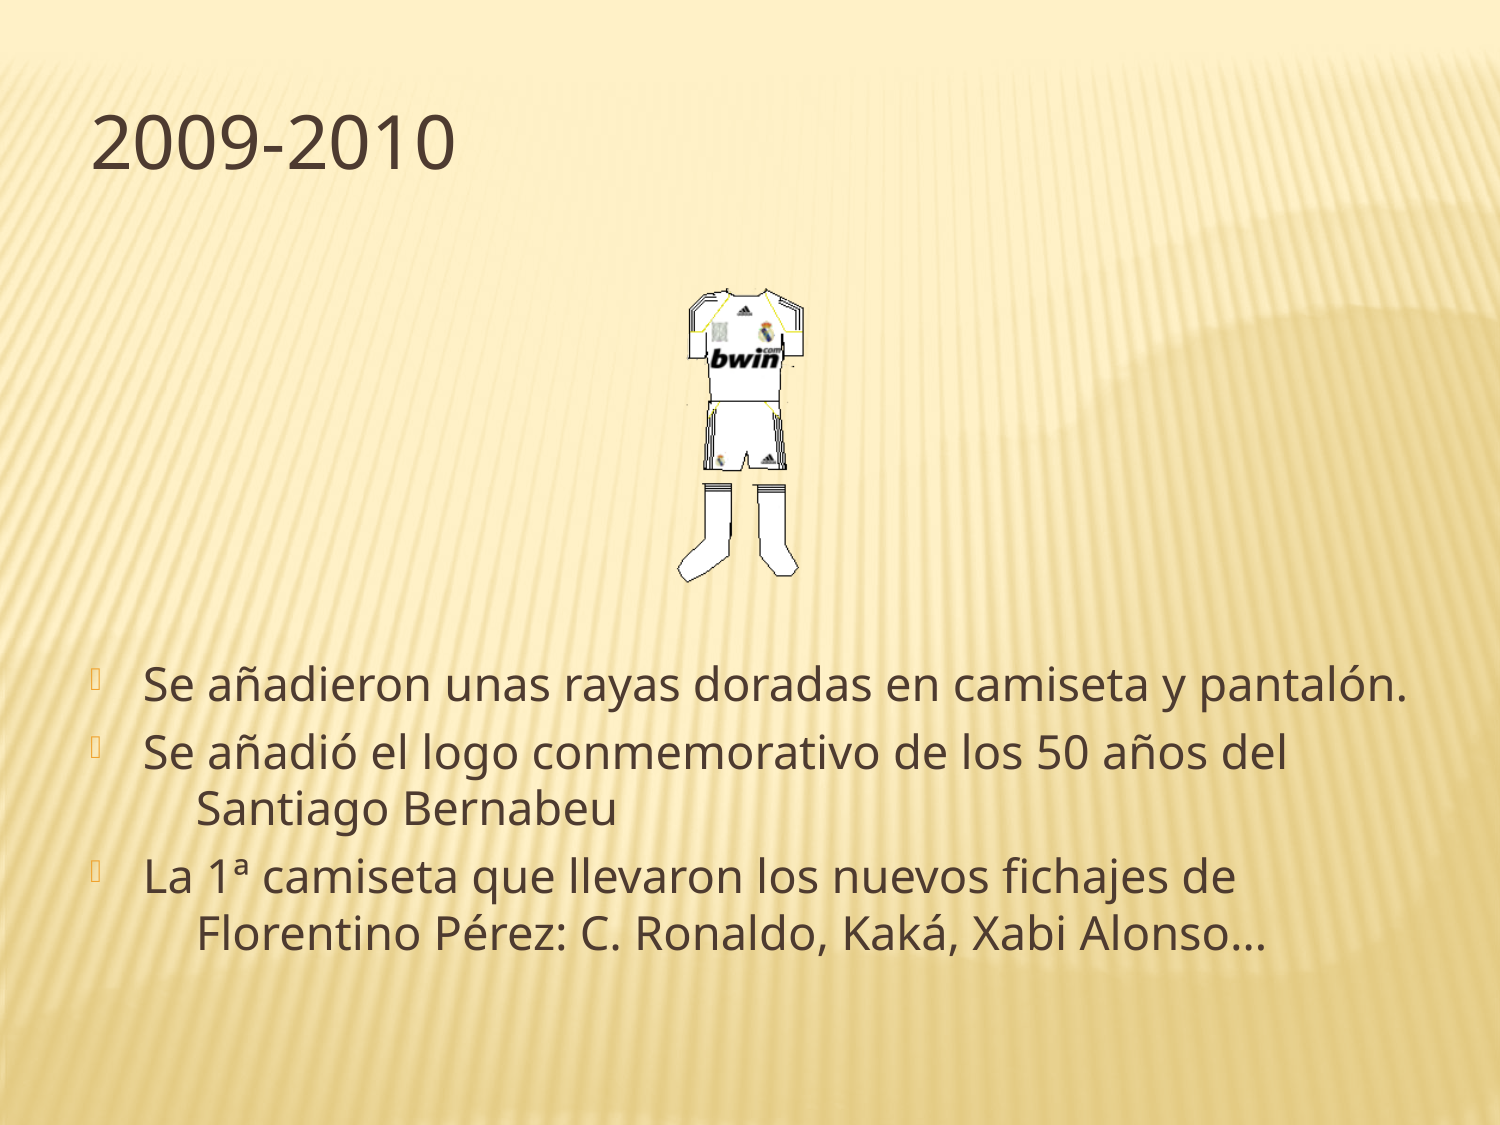

# 2009-2010
Se añadieron unas rayas doradas en camiseta y pantalón.
Se añadió el logo conmemorativo de los 50 años del Santiago Bernabeu
La 1ª camiseta que llevaron los nuevos fichajes de Florentino Pérez: C. Ronaldo, Kaká, Xabi Alonso…